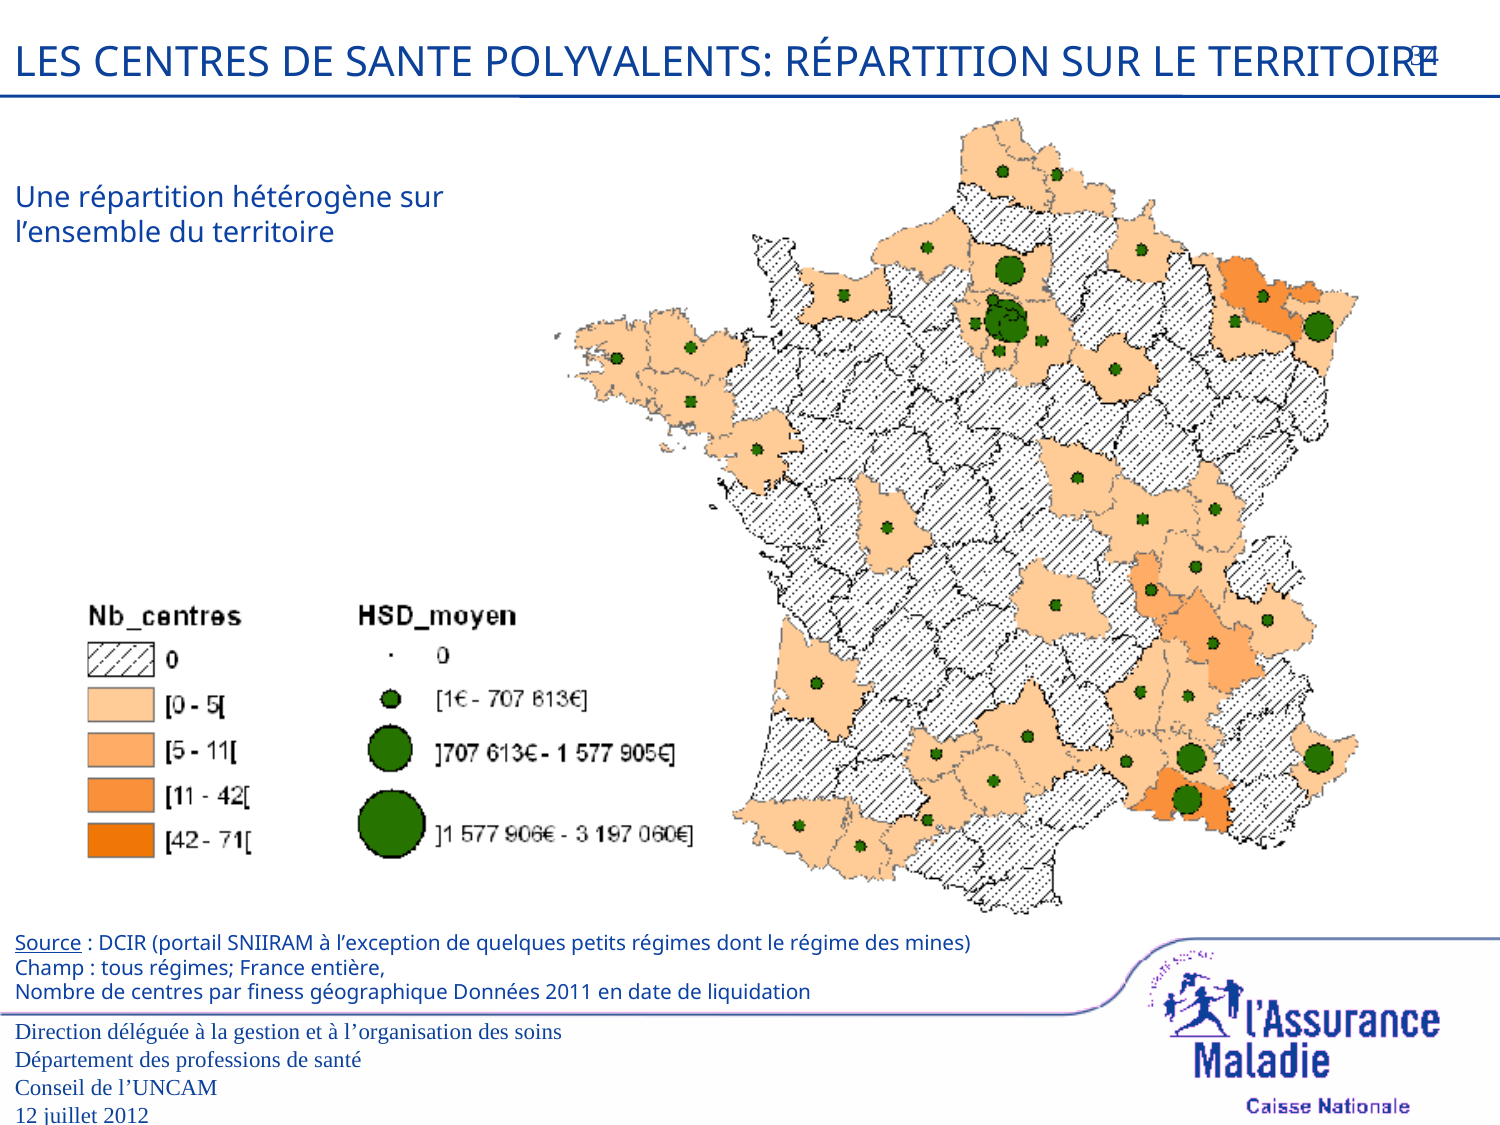

LES CENTRES DE SANTE POLYVALENTS: RÉPARTITION SUR LE TERRITOIRE
Une répartition hétérogène sur l’ensemble du territoire
Source : DCIR (portail SNIIRAM à l’exception de quelques petits régimes dont le régime des mines)
Champ : tous régimes; France entière,
Nombre de centres par finess géographique Données 2011 en date de liquidation
Direction déléguée à la gestion et à l’organisation des soins
Département des professions de santé
Conseil de l’UNCAM
12 juillet 2012
Page courante